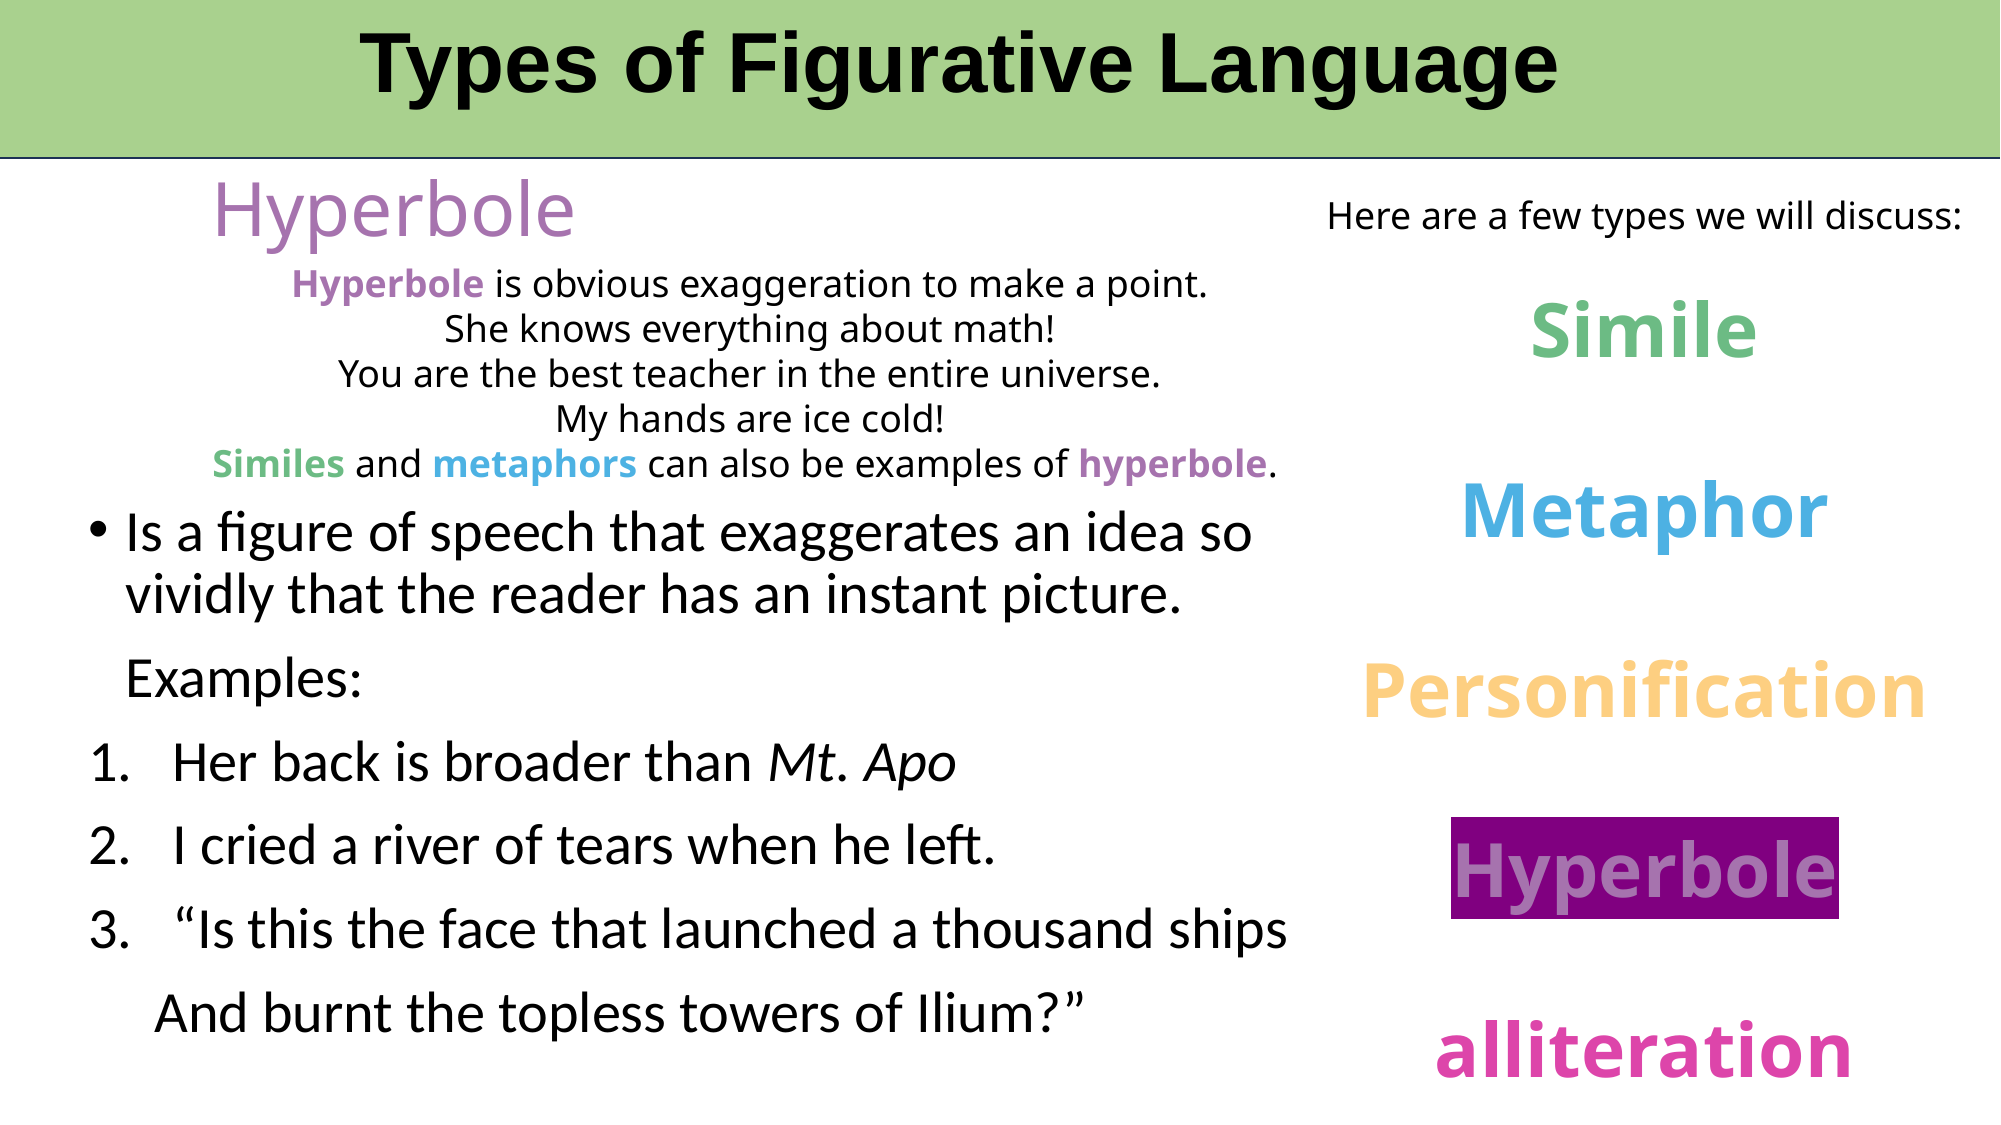

Types of Figurative Language
#
Hyperbole
Here are a few types we will discuss:
Simile
Metaphor
Personification
Hyperbole
alliteration
Hyperbole is obvious exaggeration to make a point.
She knows everything about math!
You are the best teacher in the entire universe.
My hands are ice cold!
Similes and metaphors can also be examples of hyperbole.
Is a figure of speech that exaggerates an idea so vividly that the reader has an instant picture.
	Examples:
Her back is broader than Mt. Apo
I cried a river of tears when he left.
“Is this the face that launched a thousand ships
 And burnt the topless towers of Ilium?”